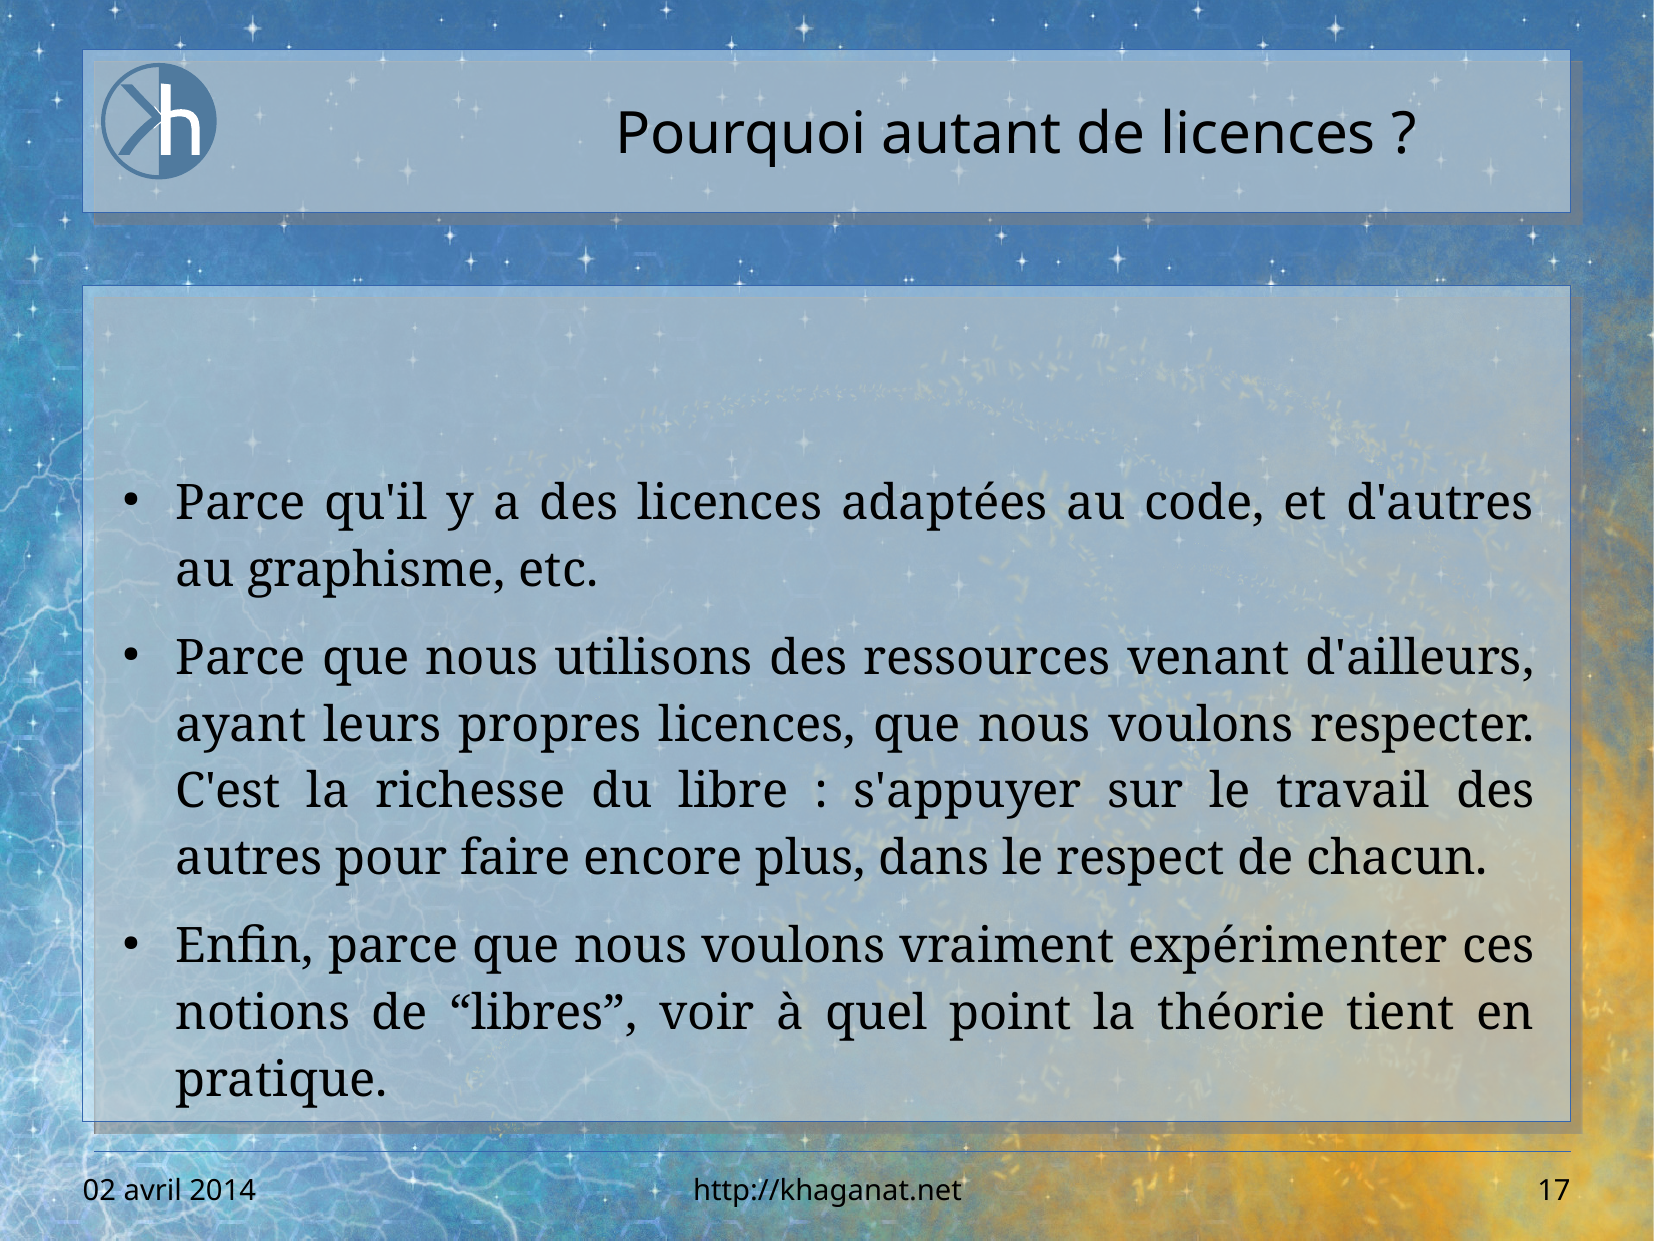

# Pourquoi autant de licences ?
Parce qu'il y a des licences adaptées au code, et d'autres au graphisme, etc.
Parce que nous utilisons des ressources venant d'ailleurs, ayant leurs propres licences, que nous voulons respecter. C'est la richesse du libre : s'appuyer sur le travail des autres pour faire encore plus, dans le respect de chacun.
Enfin, parce que nous voulons vraiment expérimenter ces notions de “libres”, voir à quel point la théorie tient en pratique.
02 avril 2014
http://khaganat.net
17